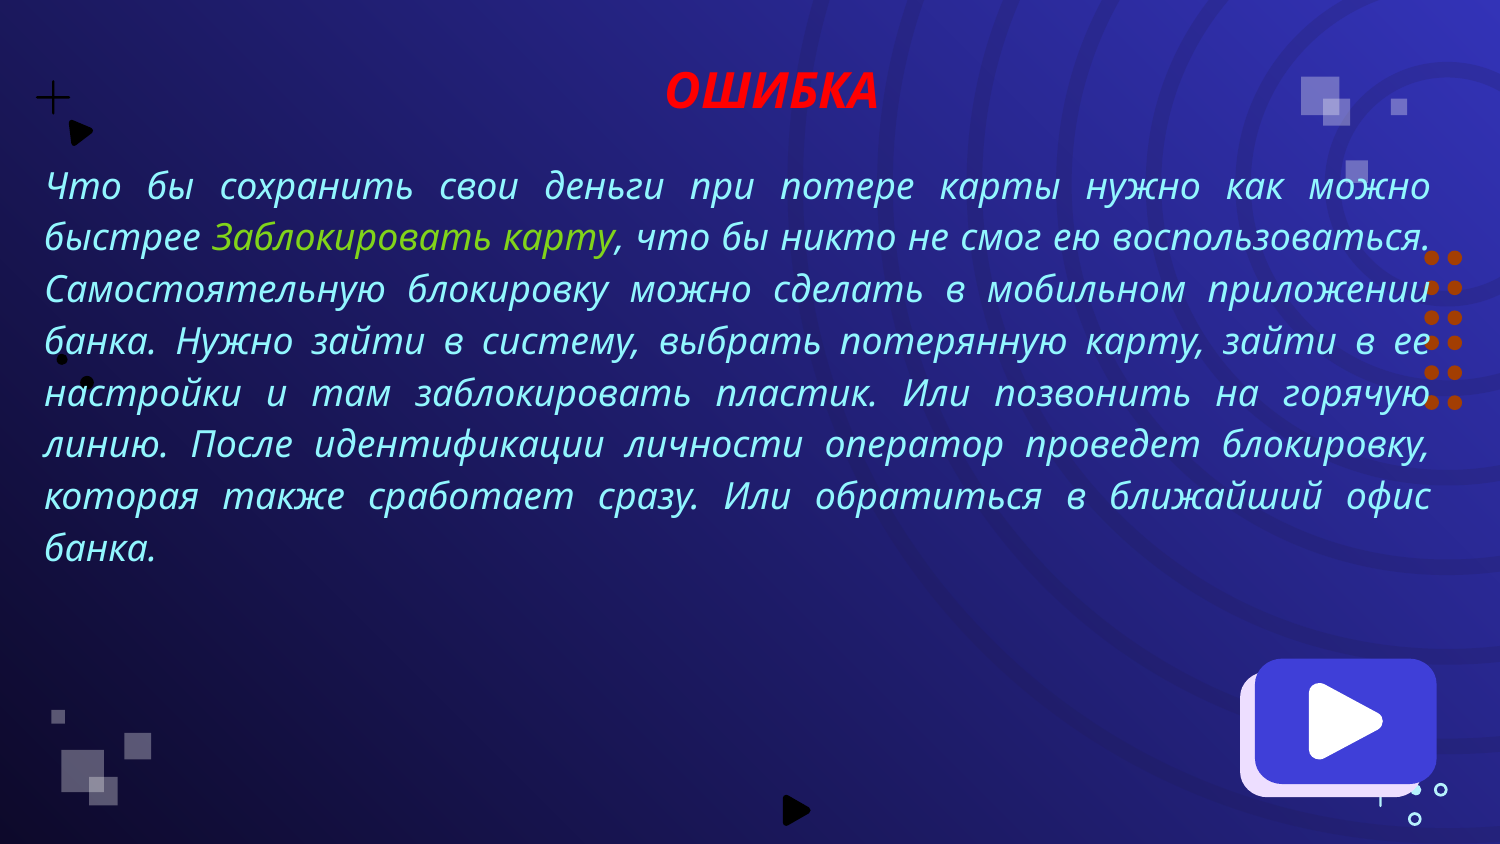

# ОШИБКА
Что бы сохранить свои деньги при потере карты нужно как можно быстрее Заблокировать карту, что бы никто не смог ею воспользоваться. Самостоятельную блокировку можно сделать в мобильном приложении банка. Нужно зайти в систему, выбрать потерянную карту, зайти в ее настройки и там заблокировать пластик. Или позвонить на горячую линию. После идентификации личности оператор проведет блокировку, которая также сработает сразу. Или обратиться в ближайший офис банка.